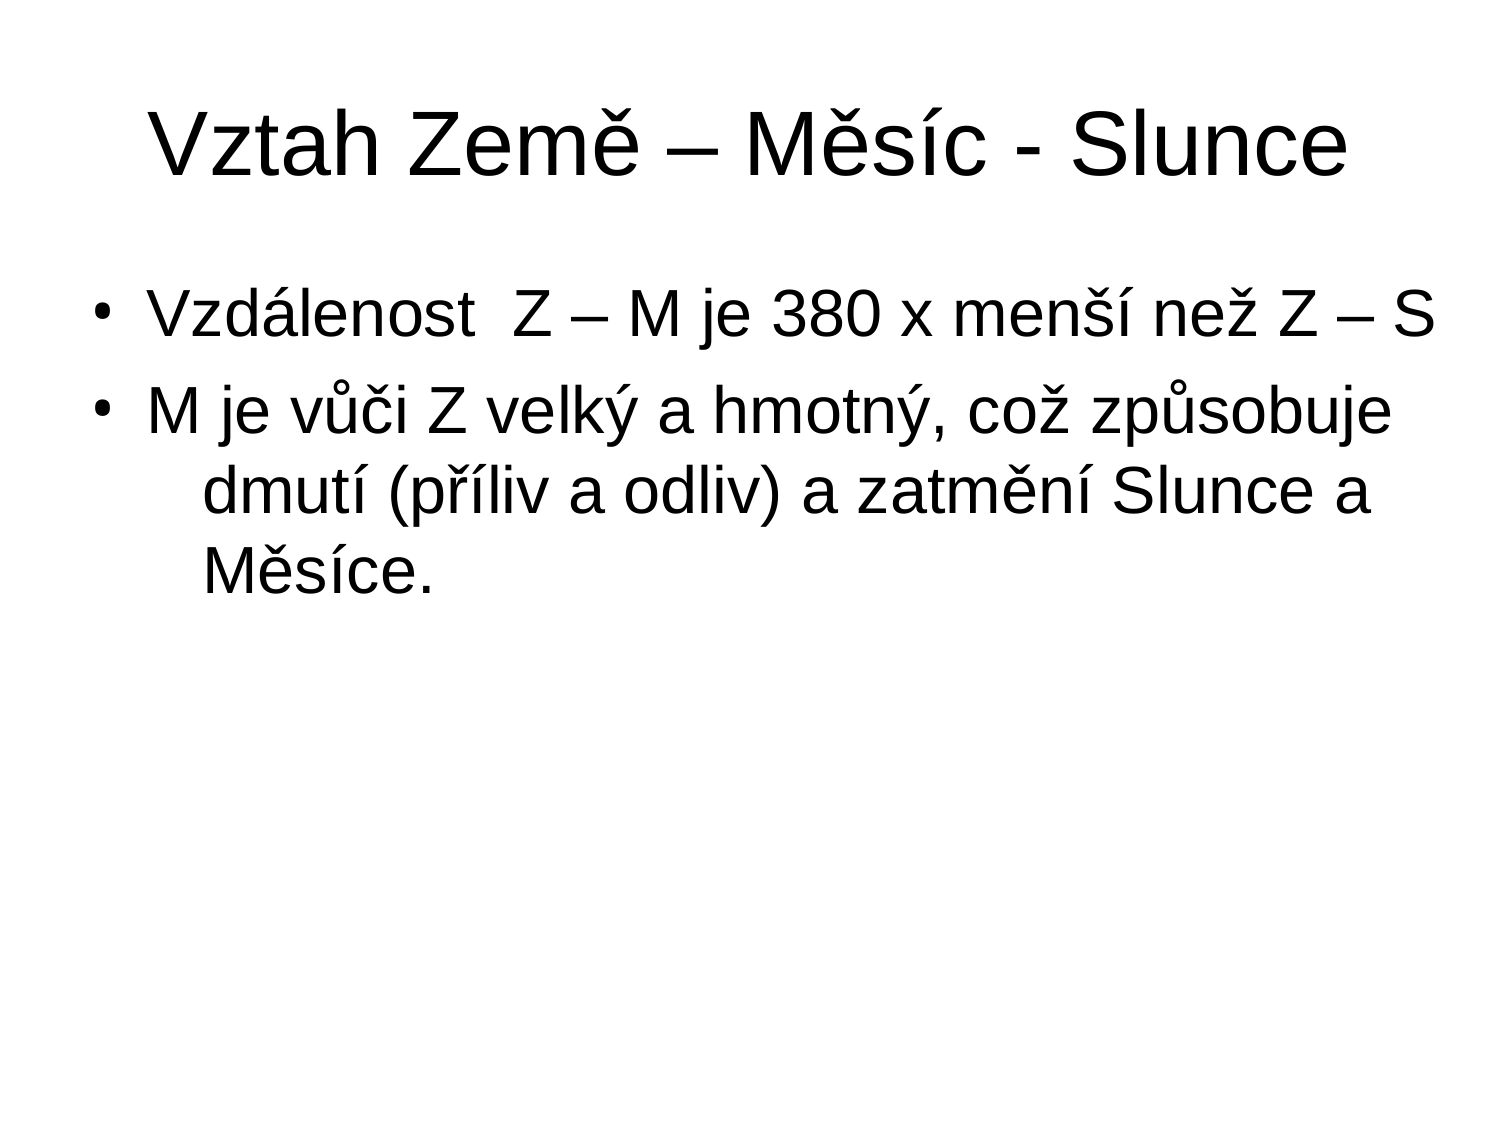

# Vztah Země – Měsíc - Slunce
Vzdálenost Z – M je 380 x menší než Z – S
M je vůči Z velký a hmotný, což způsobuje dmutí (příliv a odliv) a zatmění Slunce a Měsíce.